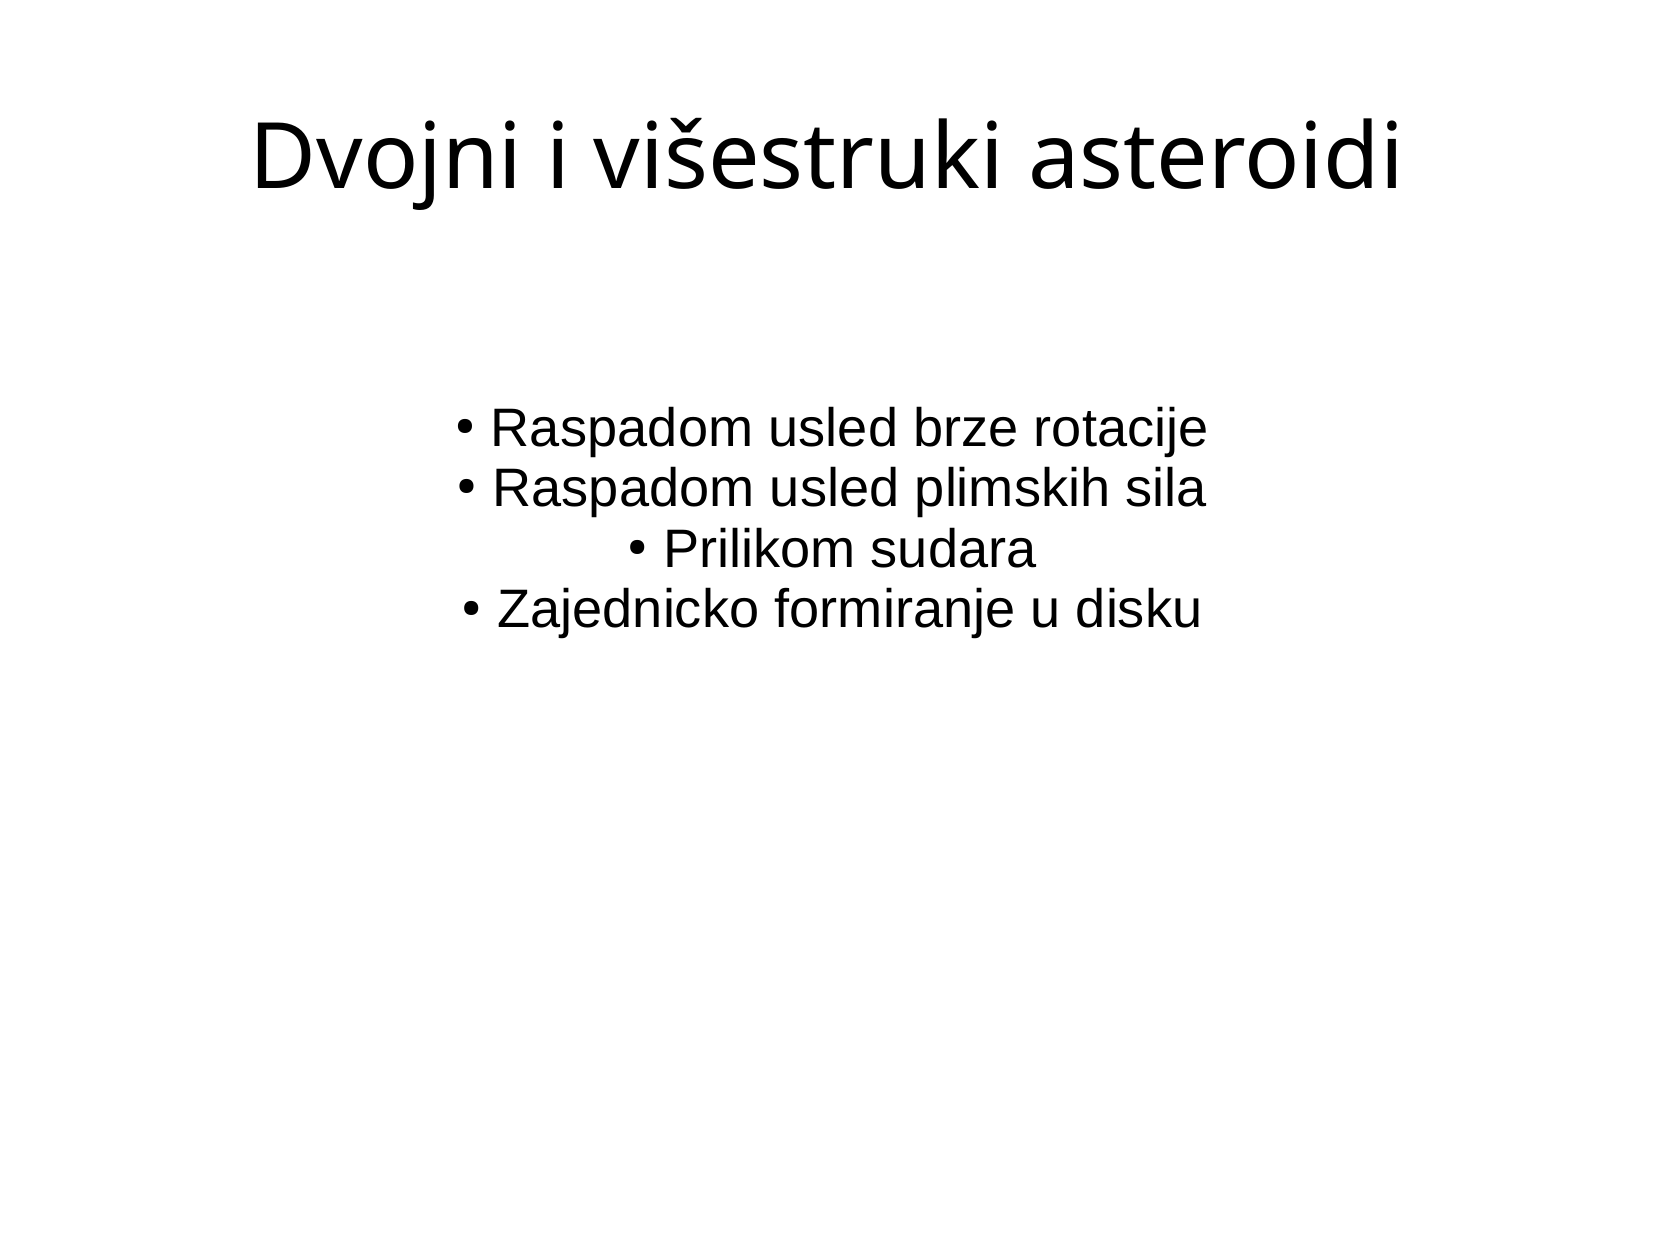

# Dvojni i višestruki asteroidi
Raspadom usled brze rotacije
Raspadom usled plimskih sila
Prilikom sudara
Zajednicko formiranje u disku